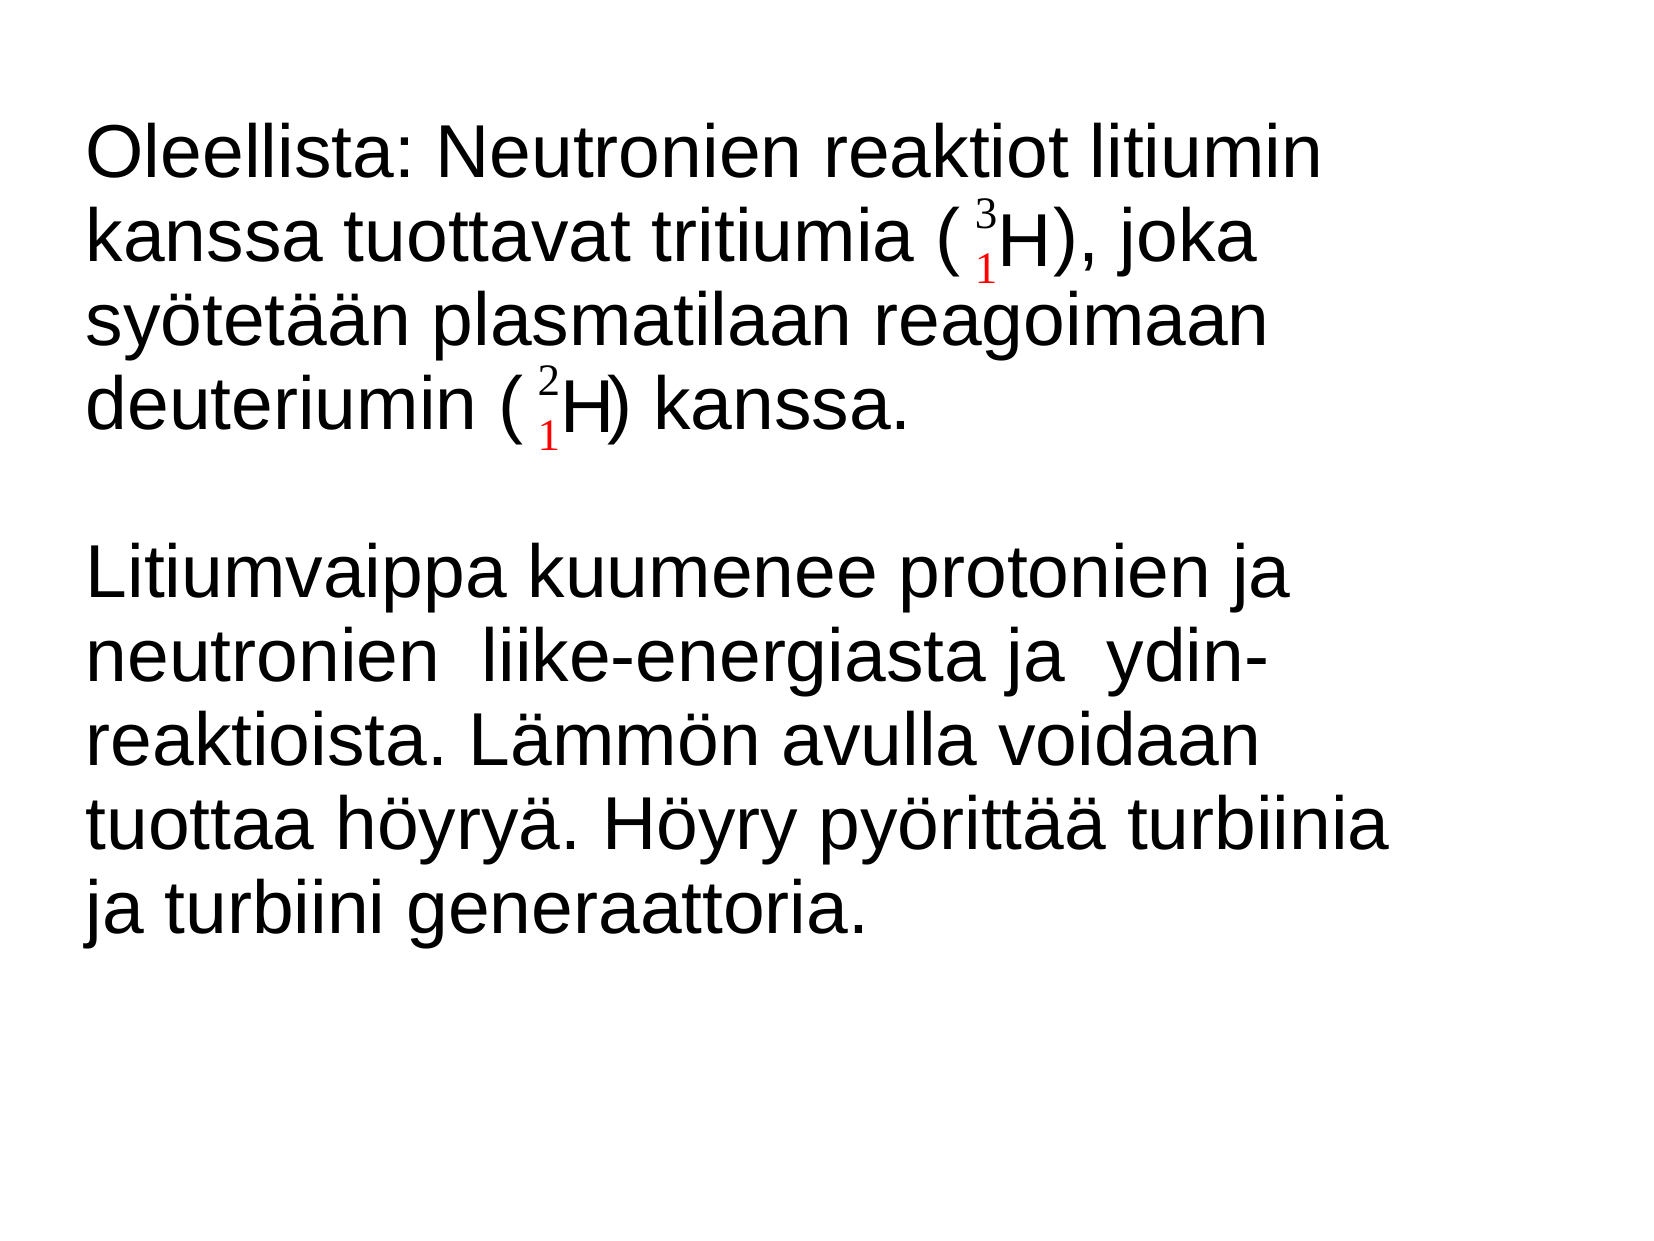

Oleellista: Neutronien reaktiot litiumin kanssa tuottavat tritiumia ( ), joka syötetään plasmatilaan reagoimaan deuteriumin ( ) kanssa.
Litiumvaippa kuumenee protonien ja neutronien liike-energiasta ja ydin-reaktioista. Lämmön avulla voidaan tuottaa höyryä. Höyry pyörittää turbiinia ja turbiini generaattoria.